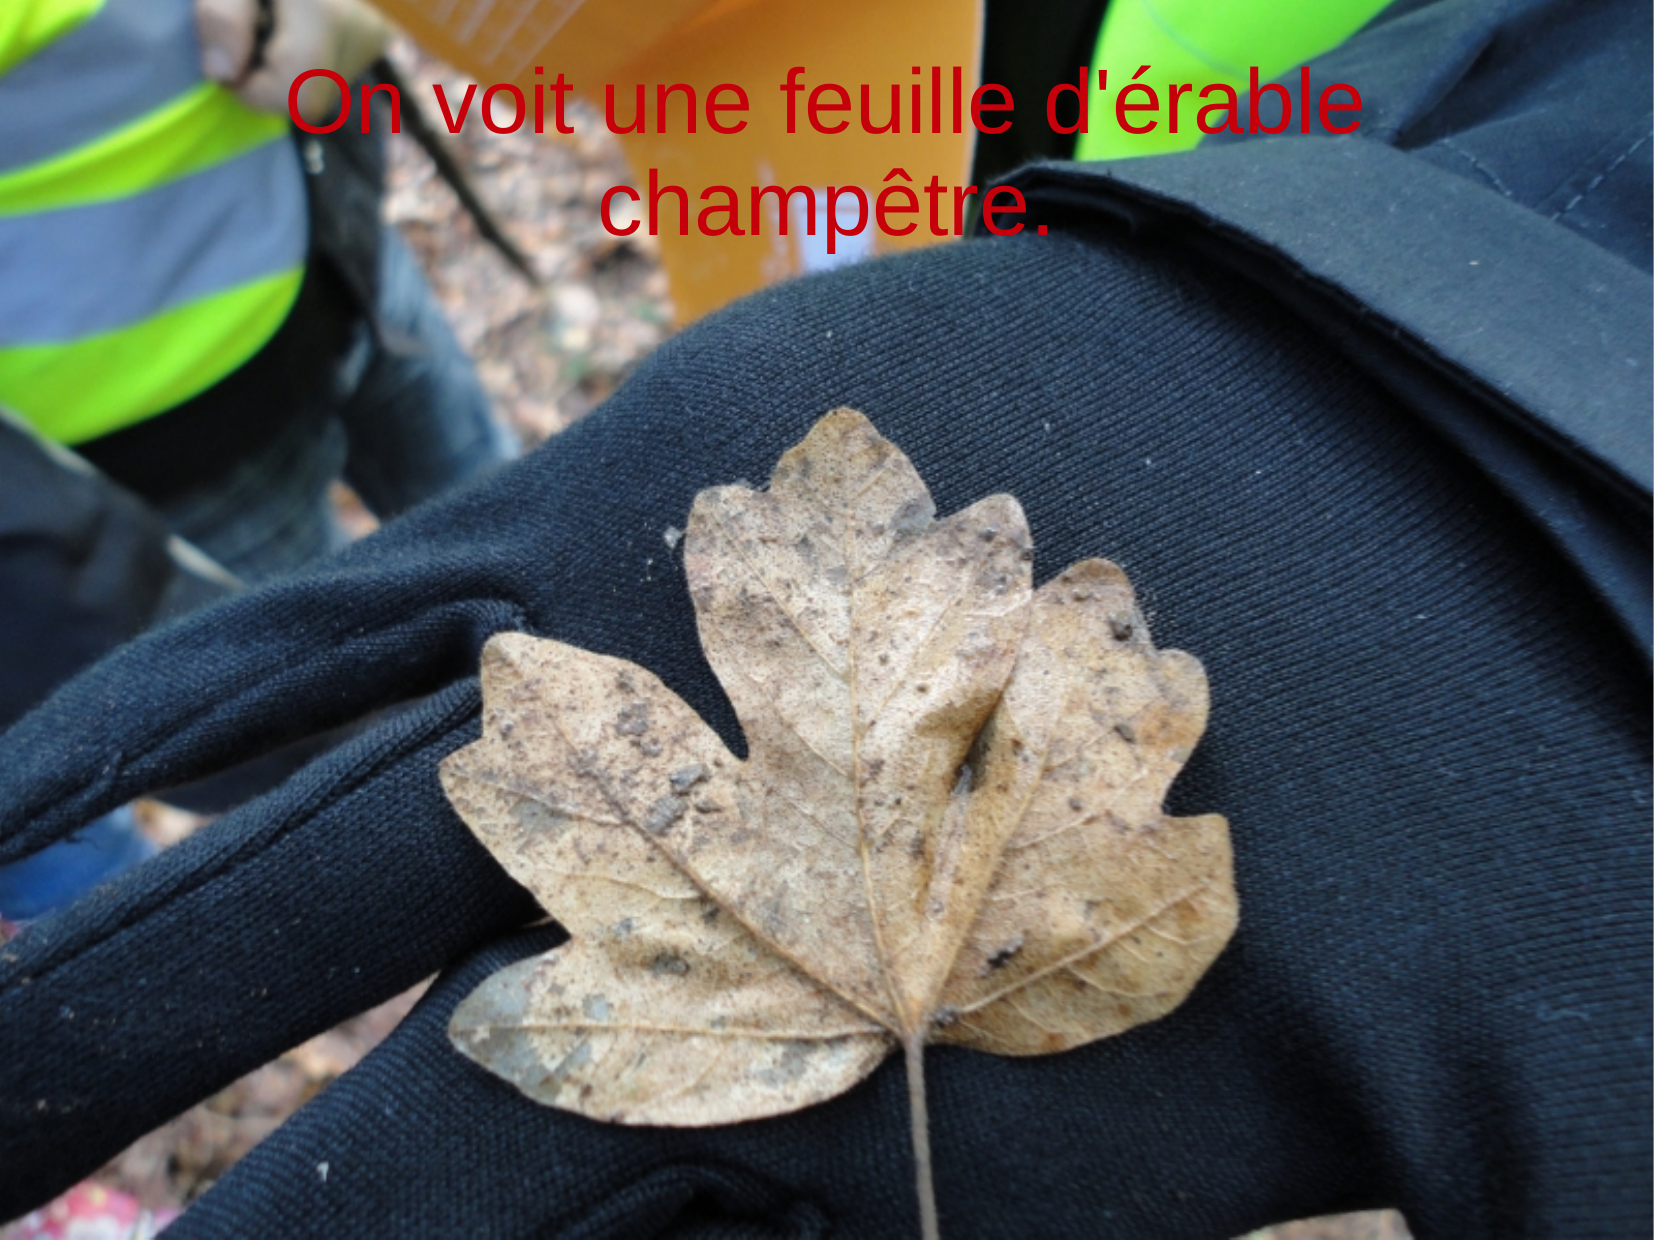

# On voit une feuille d'érable champêtre.